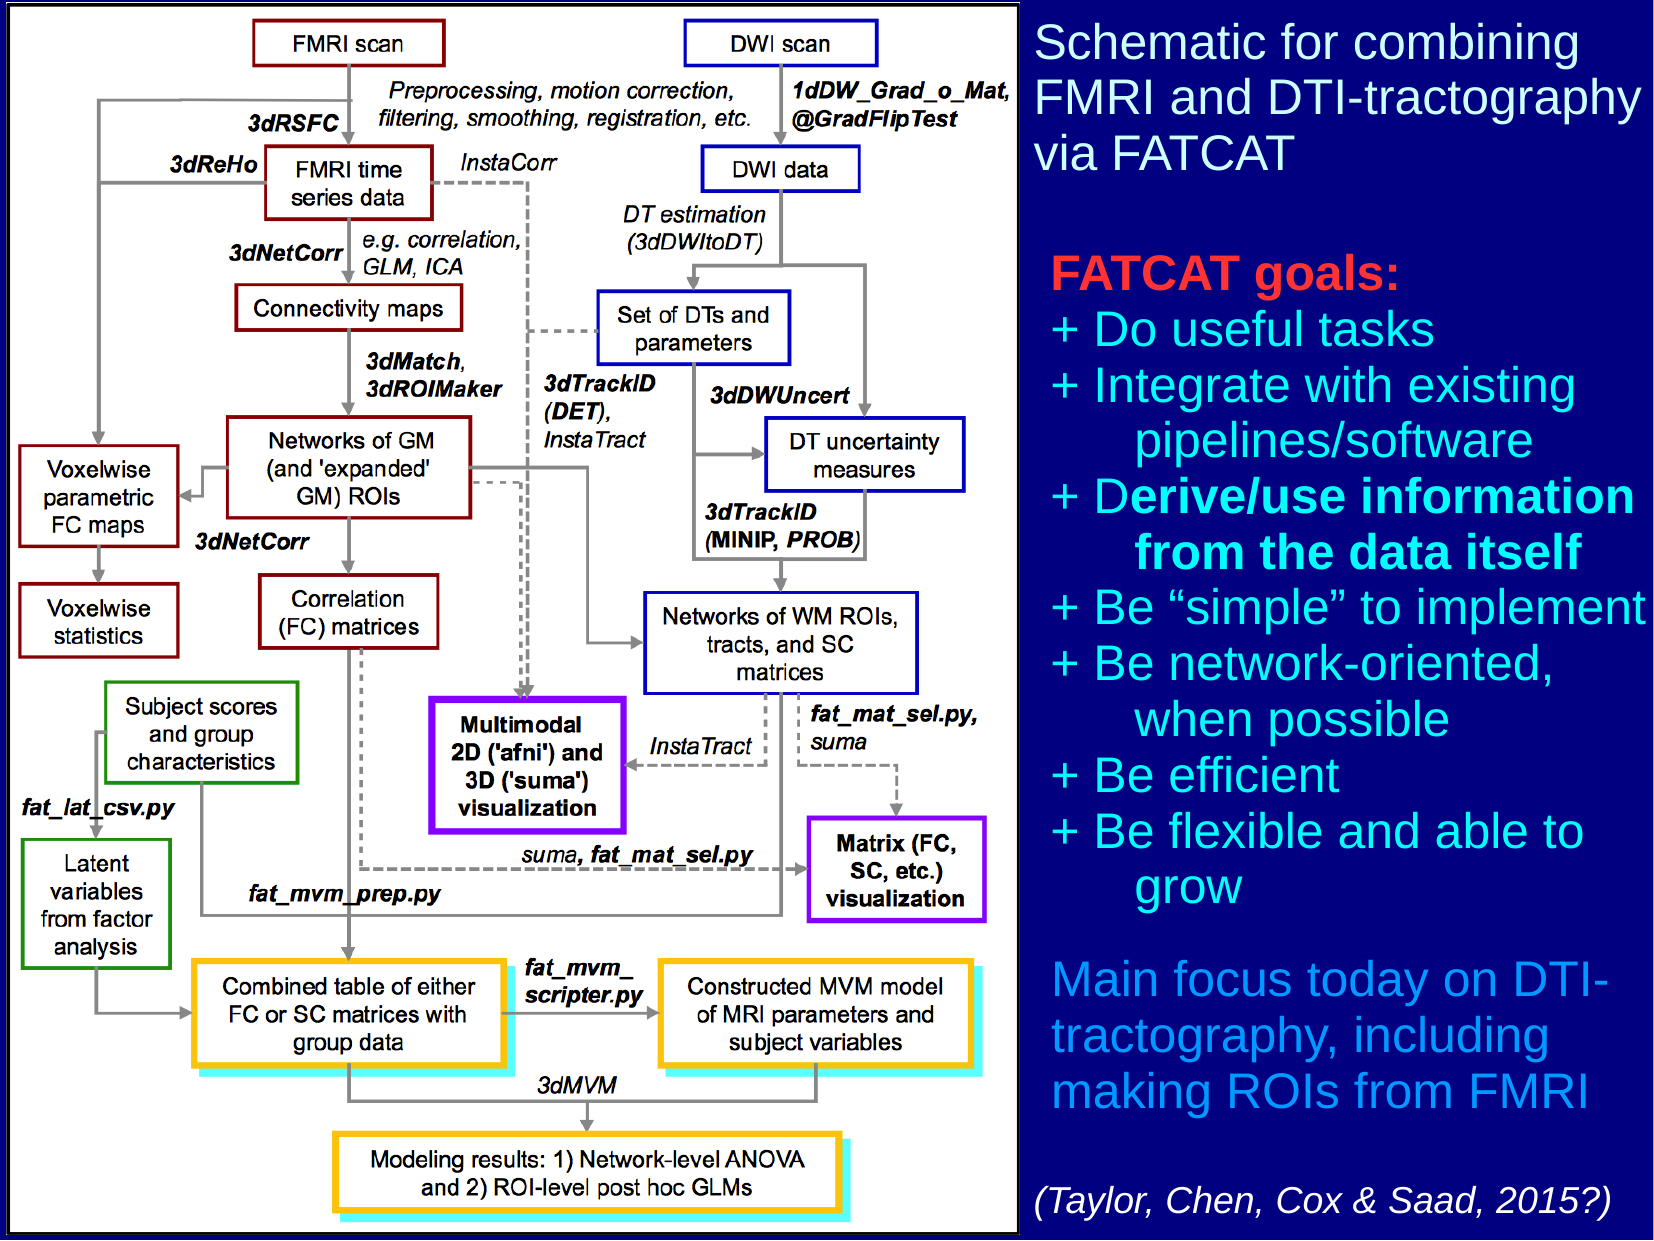

Schematic for combining
FMRI and DTI-tractography
via FATCAT
FATCAT goals:
+ Do useful tasks
+ Integrate with existing
 pipelines/software
+ Derive/use information
 from the data itself
+ Be “simple” to implement
+ Be network-oriented,
 when possible
+ Be efficient
+ Be flexible and able to
 grow
Main focus today on DTI-
tractography, including
making ROIs from FMRI
(Taylor, Chen, Cox & Saad, 2015?)